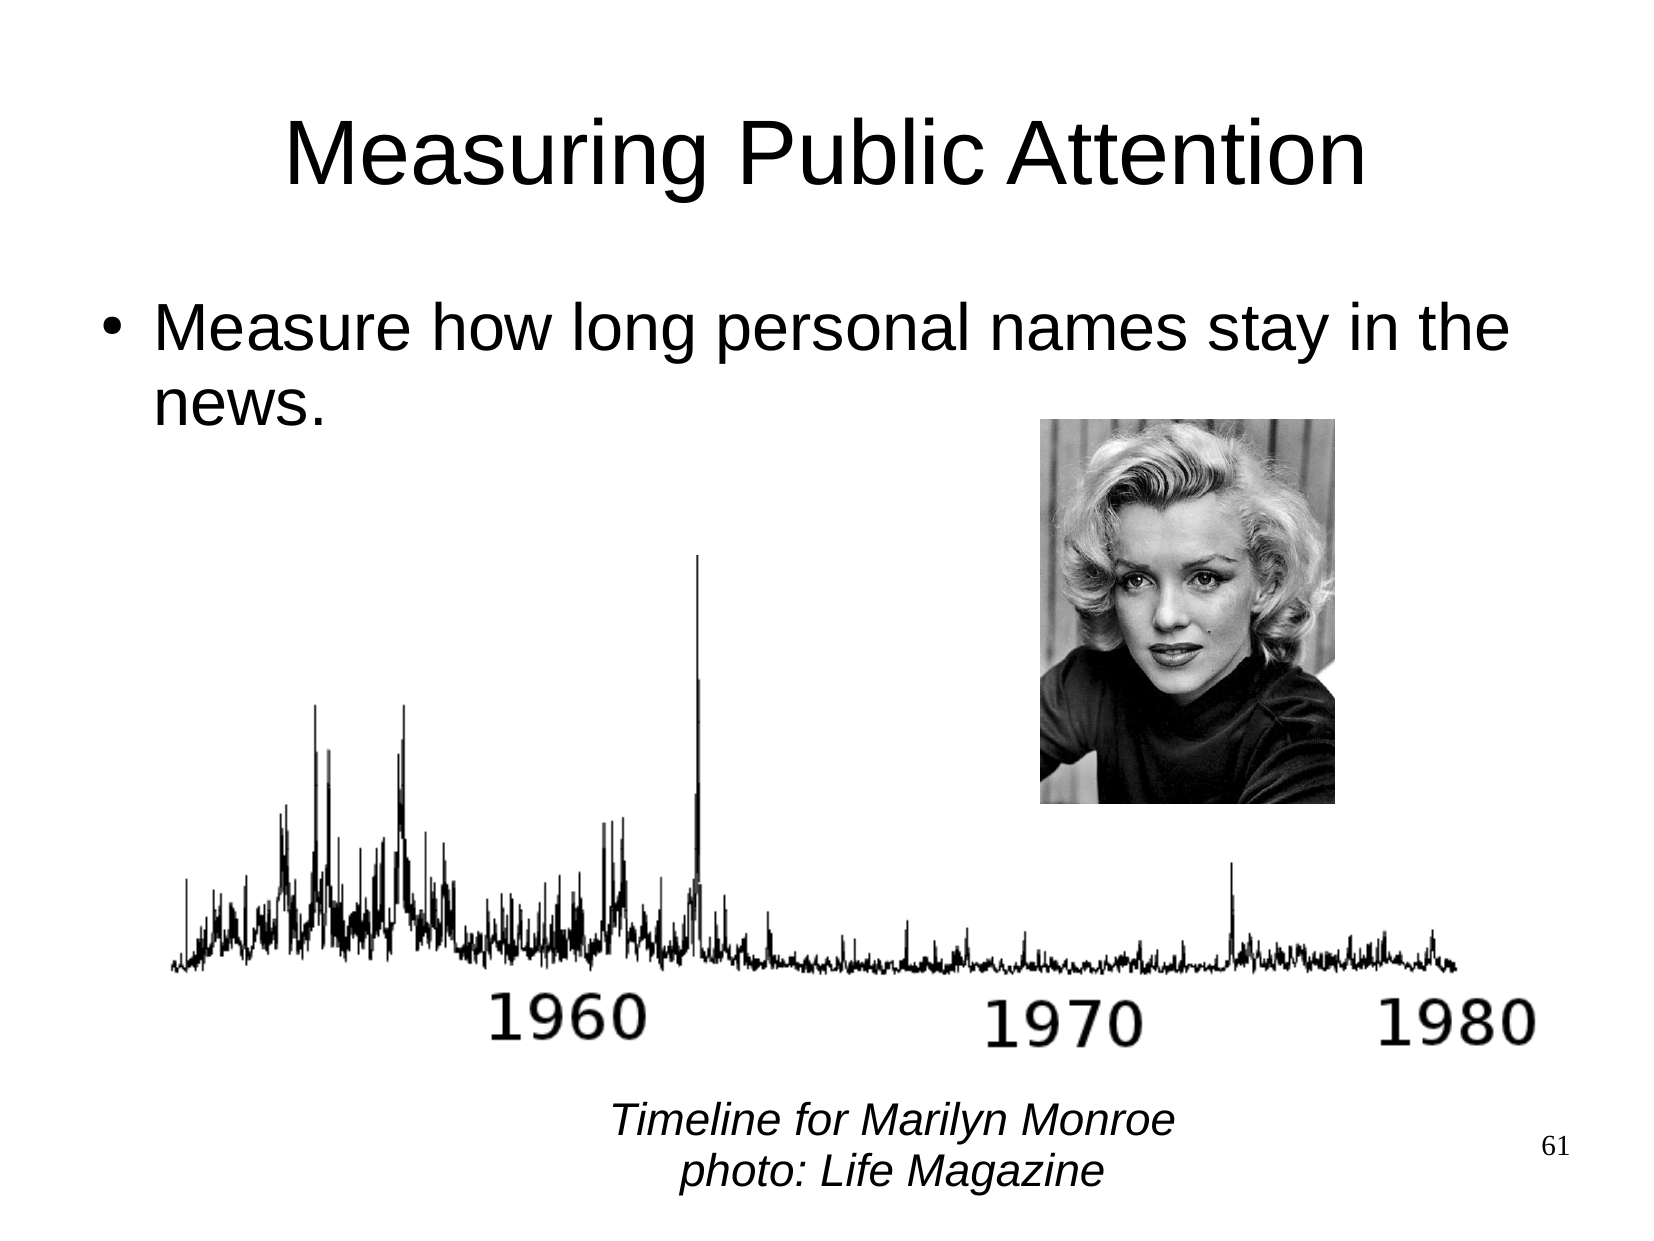

# Measuring Public Attention
Measure how long personal names stay in the news.
Timeline for Marilyn Monroe
photo: Life Magazine
61